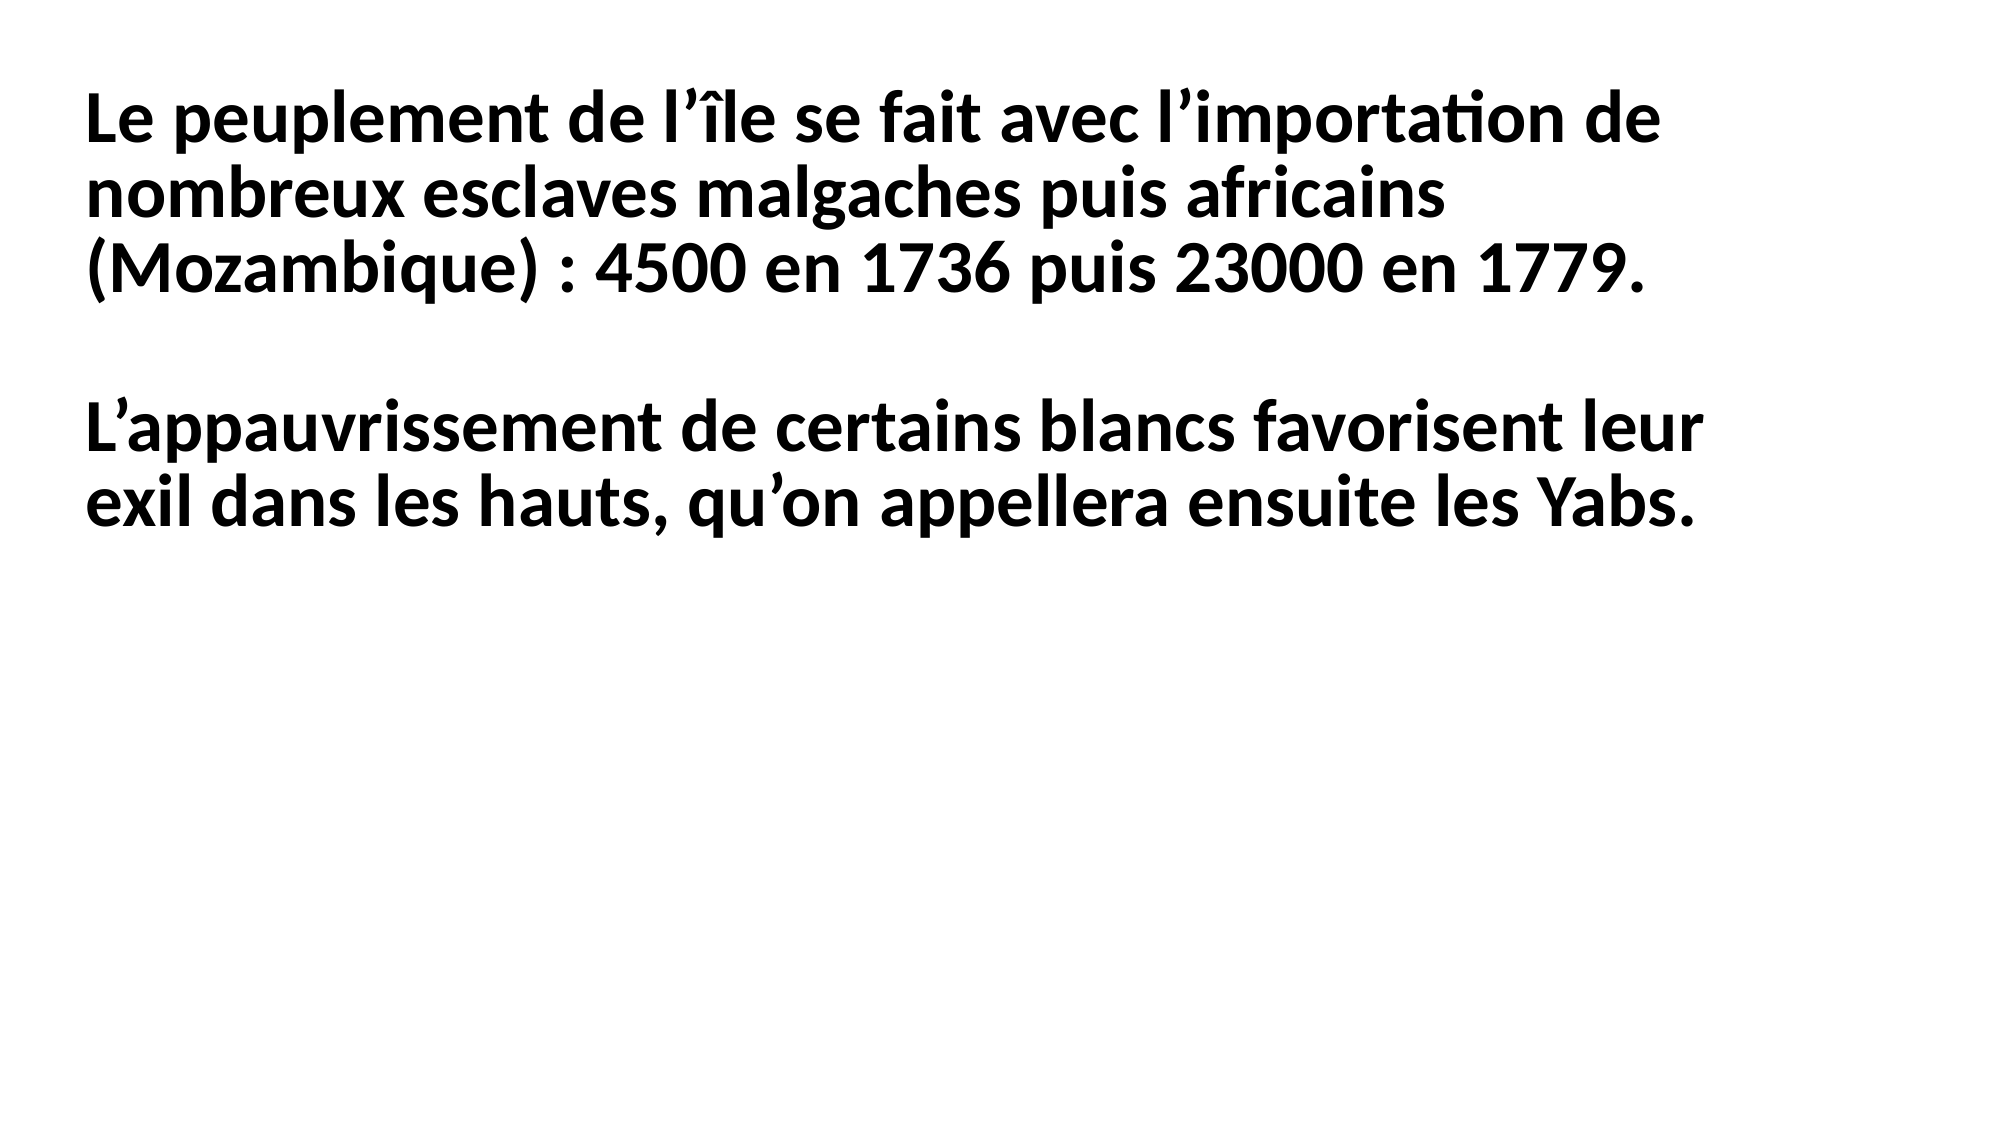

Le peuplement de l’île se fait avec l’importation de nombreux esclaves malgaches puis africains (Mozambique) : 4500 en 1736 puis 23000 en 1779.
L’appauvrissement de certains blancs favorisent leur exil dans les hauts, qu’on appellera ensuite les Yabs.